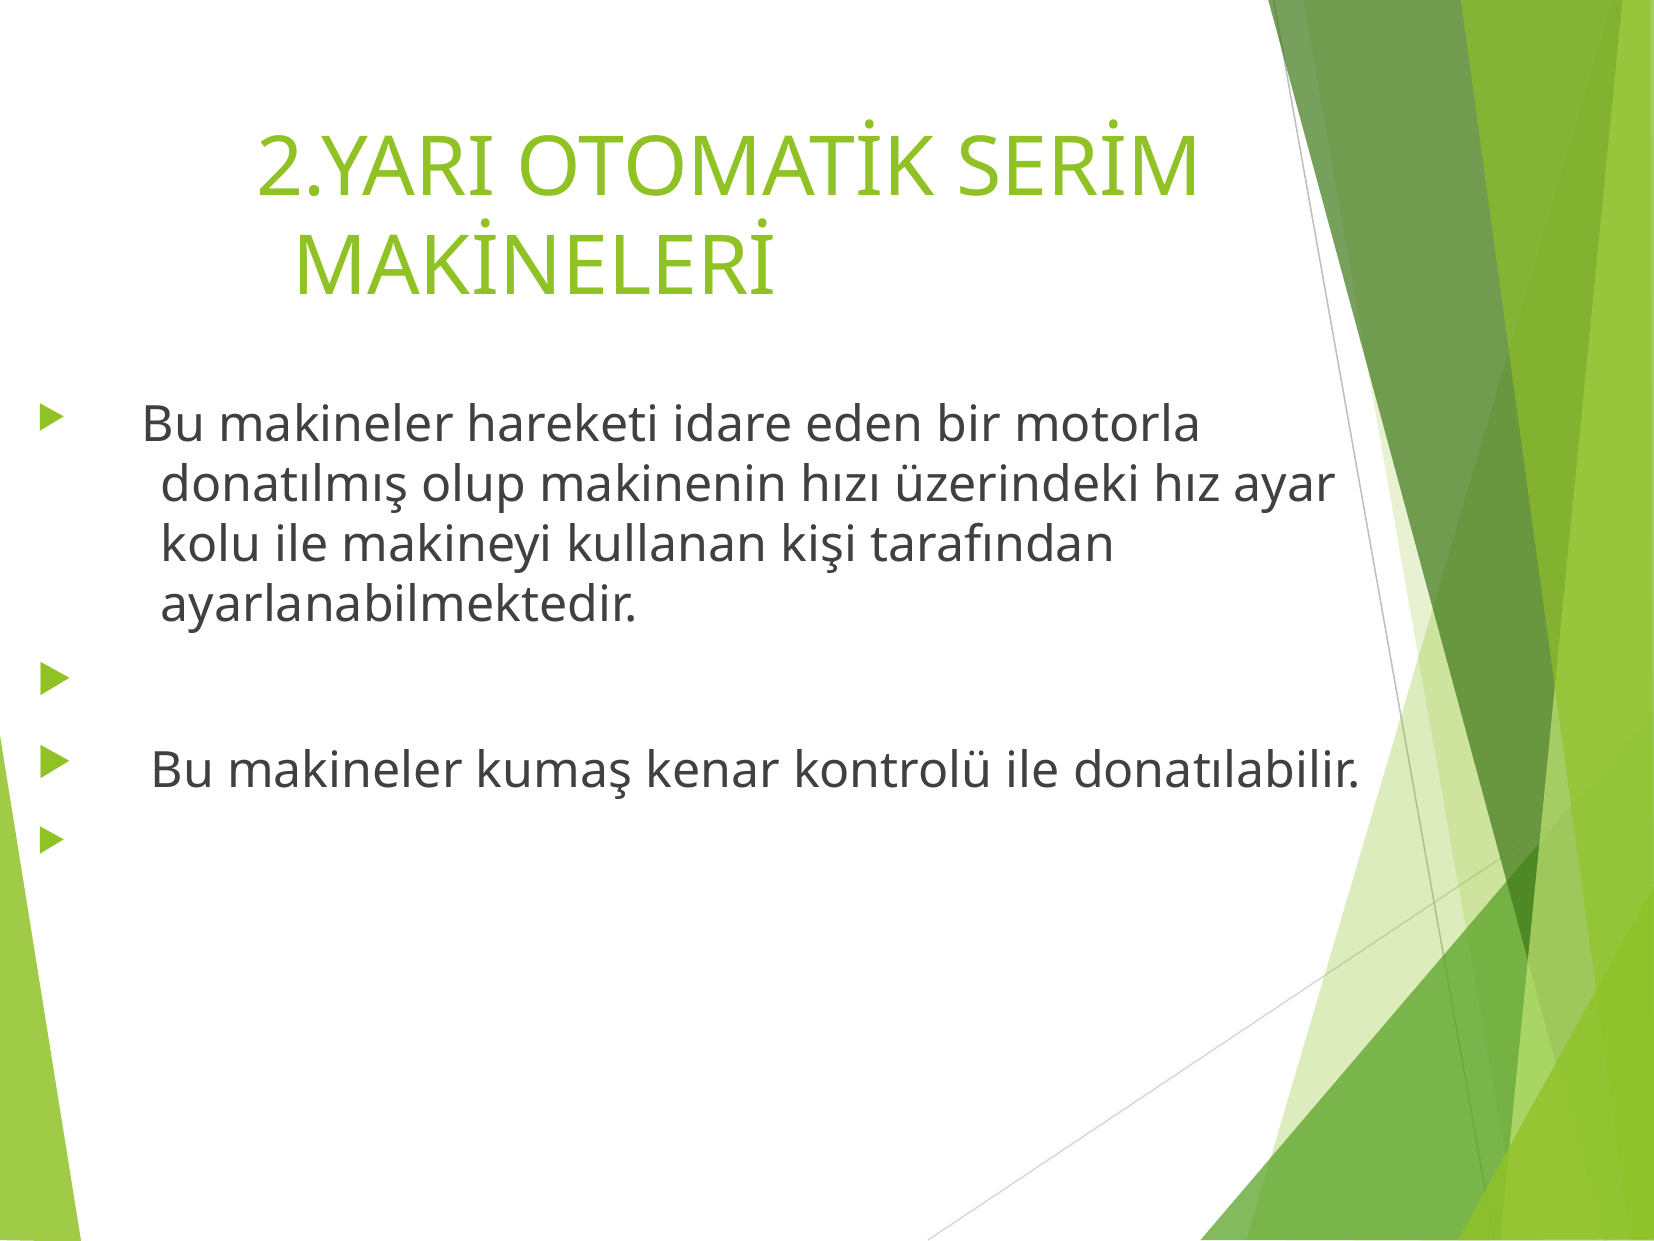

# 2.YARI OTOMATİK SERİM MAKİNELERİ
 Bu makineler hareketi idare eden bir motorla donatılmış olup makinenin hızı üzerindeki hız ayar kolu ile makineyi kullanan kişi tarafından ayarlanabilmektedir.
 Bu makineler kumaş kenar kontrolü ile donatılabilir.